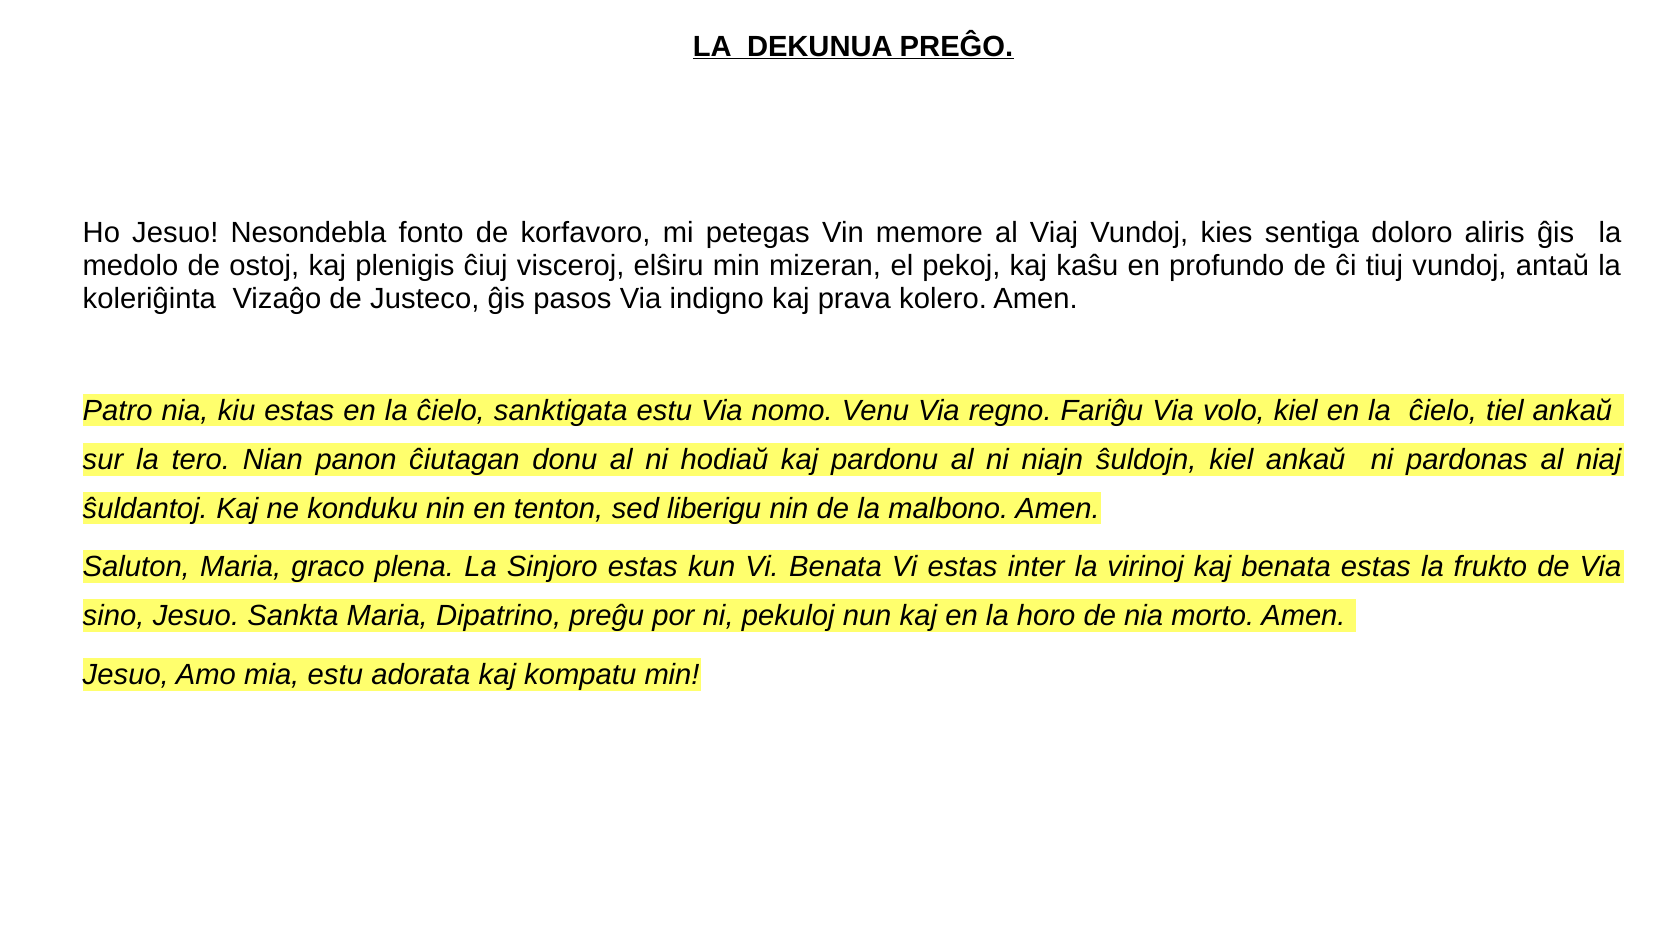

# LA DEKUNUA PREĜO.
Ho Jesuo! Nesondebla fonto de korfavoro, mi petegas Vin memore al Viaj Vundoj, kies sentiga doloro aliris ĝis la medolo de ostoj, kaj plenigis ĉiuj visceroj, elŝiru min mizeran, el pekoj, kaj kaŝu en profundo de ĉi tiuj vundoj, antaŭ la koleriĝinta Vizaĝo de Justeco, ĝis pasos Via indigno kaj prava kolero. Amen.
Patro nia, kiu estas en la ĉielo, sanktigata estu Via nomo. Venu Via regno. Fariĝu Via volo, kiel en la ĉielo, tiel ankaŭ sur la tero. Nian panon ĉiutagan donu al ni hodiaŭ kaj pardonu al ni niajn ŝuldojn, kiel ankaŭ ni pardonas al niaj ŝuldantoj. Kaj ne konduku nin en tenton, sed liberigu nin de la malbono. Amen.
Saluton, Maria, graco plena. La Sinjoro estas kun Vi. Benata Vi estas inter la virinoj kaj benata estas la frukto de Via sino, Jesuo. Sankta Maria, Dipatrino, preĝu por ni, pekuloj nun kaj en la horo de nia morto. Amen.
Jesuo, Amo mia, estu adorata kaj kompatu min!